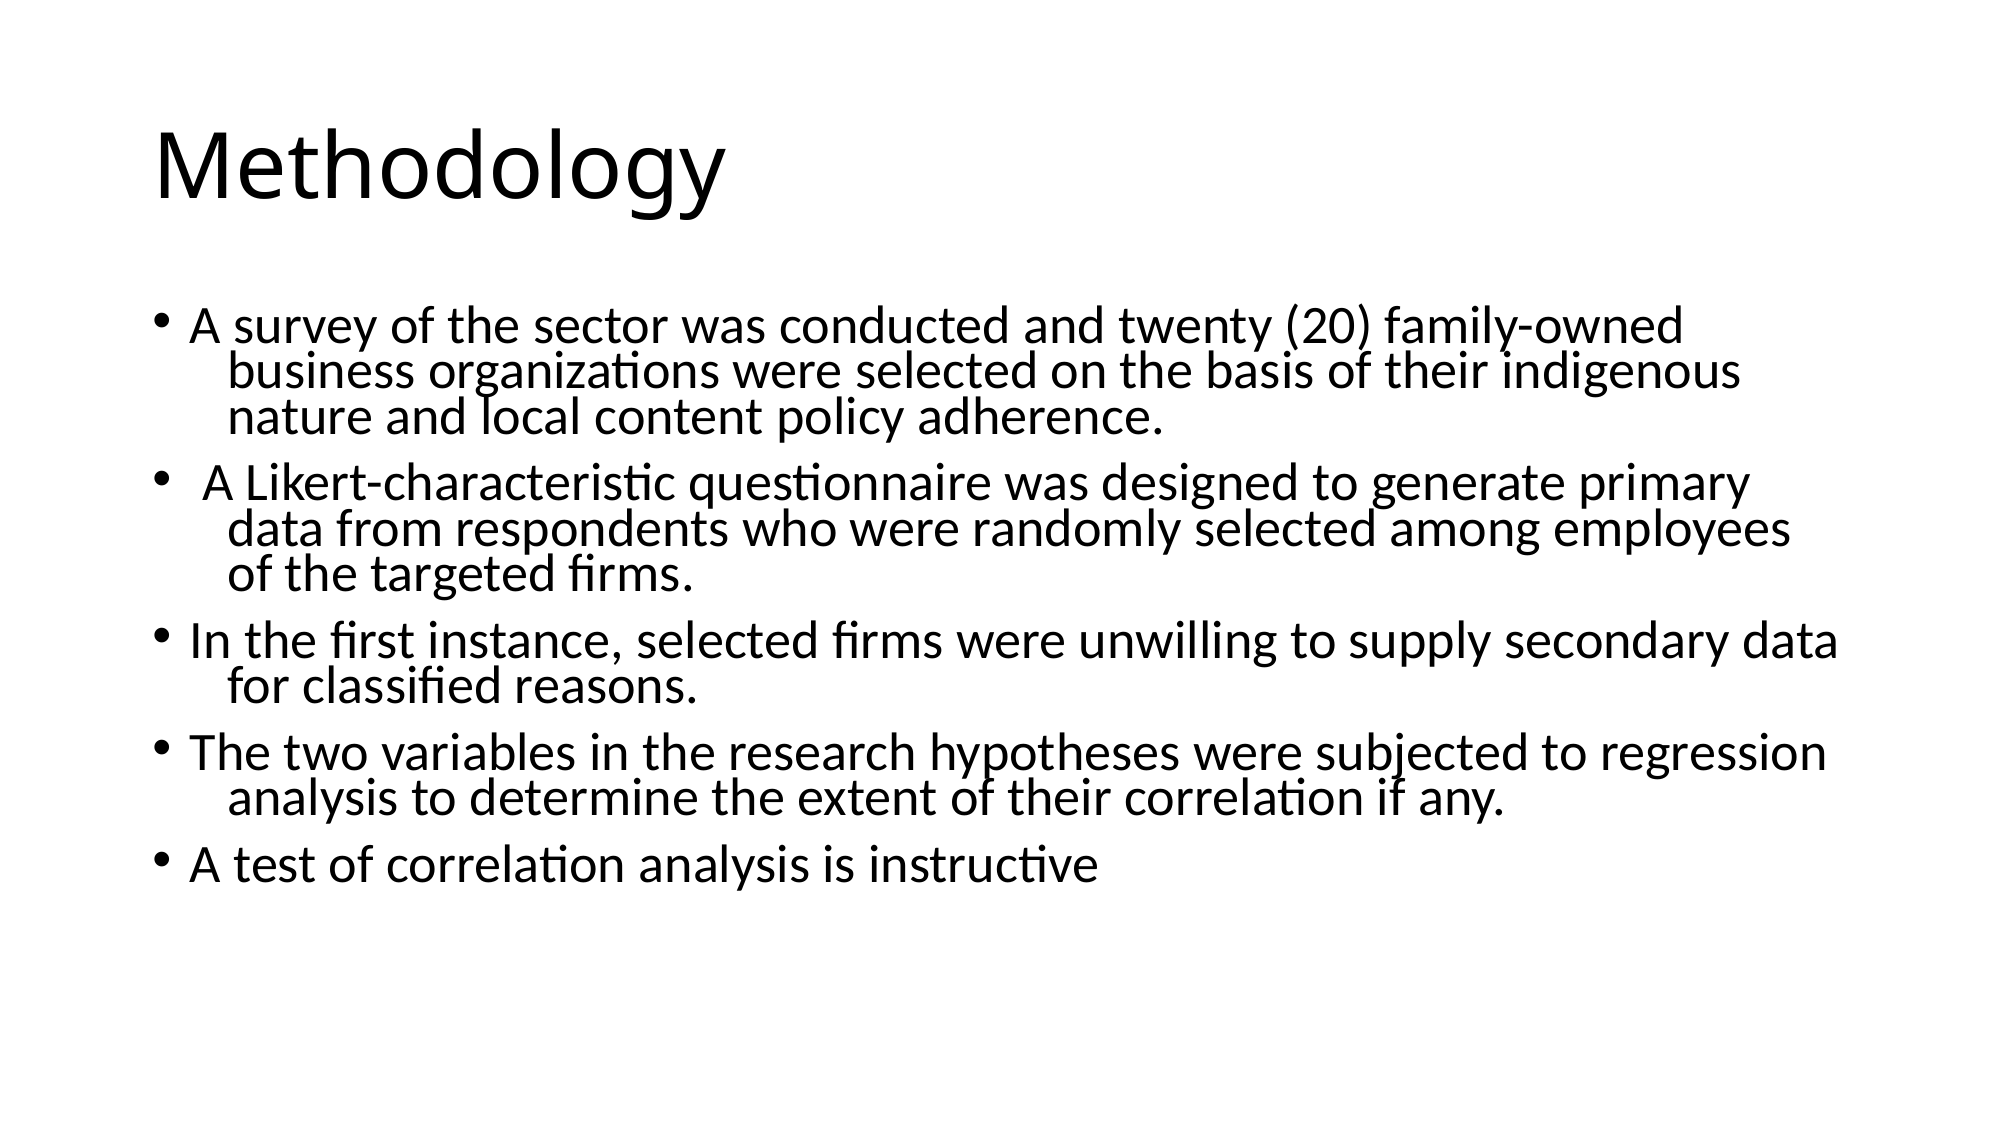

# Methodology
A survey of the sector was conducted and twenty (20) family-owned business organizations were selected on the basis of their indigenous nature and local content policy adherence.
 A Likert-characteristic questionnaire was designed to generate primary data from respondents who were randomly selected among employees of the targeted firms.
In the first instance, selected firms were unwilling to supply secondary data for classified reasons.
The two variables in the research hypotheses were subjected to regression analysis to determine the extent of their correlation if any.
A test of correlation analysis is instructive